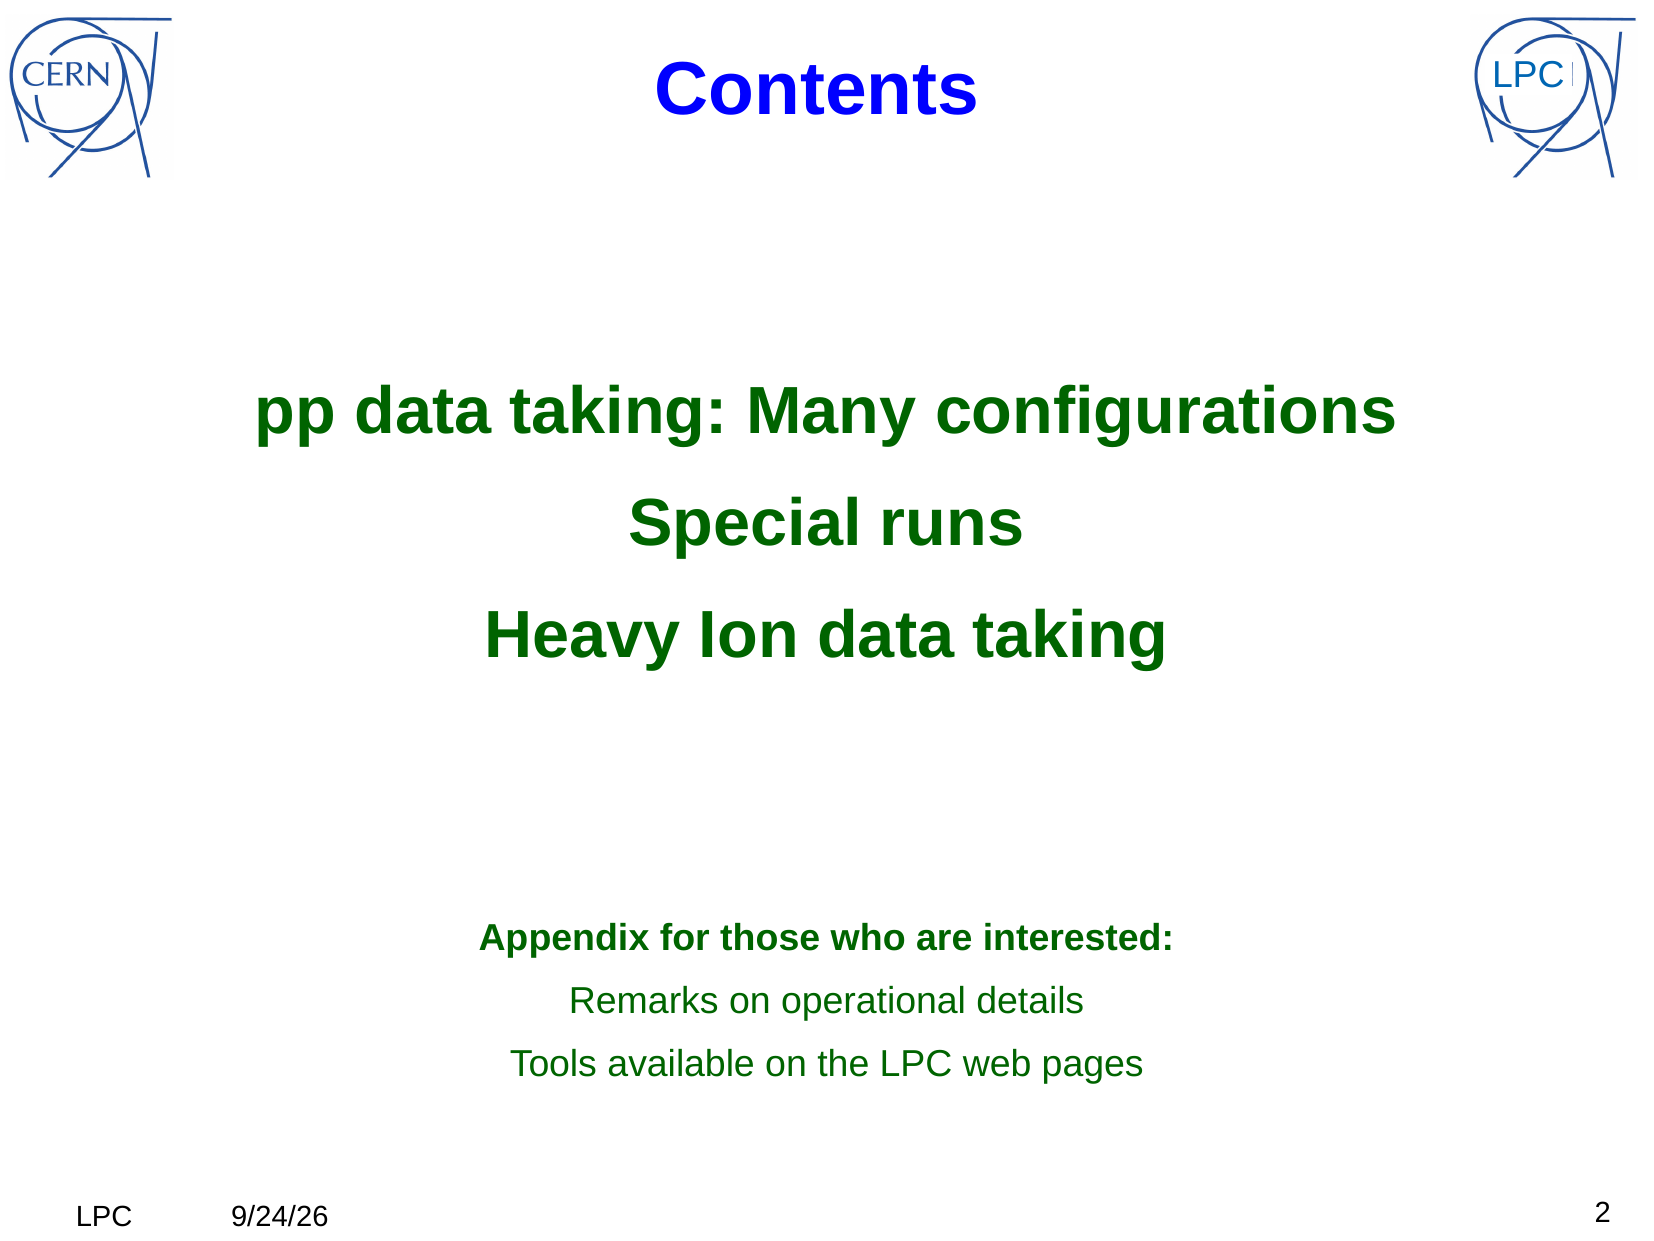

# Contents
pp data taking: Many configurations
Special runs
Heavy Ion data taking
Appendix for those who are interested:
Remarks on operational details
Tools available on the LPC web pages